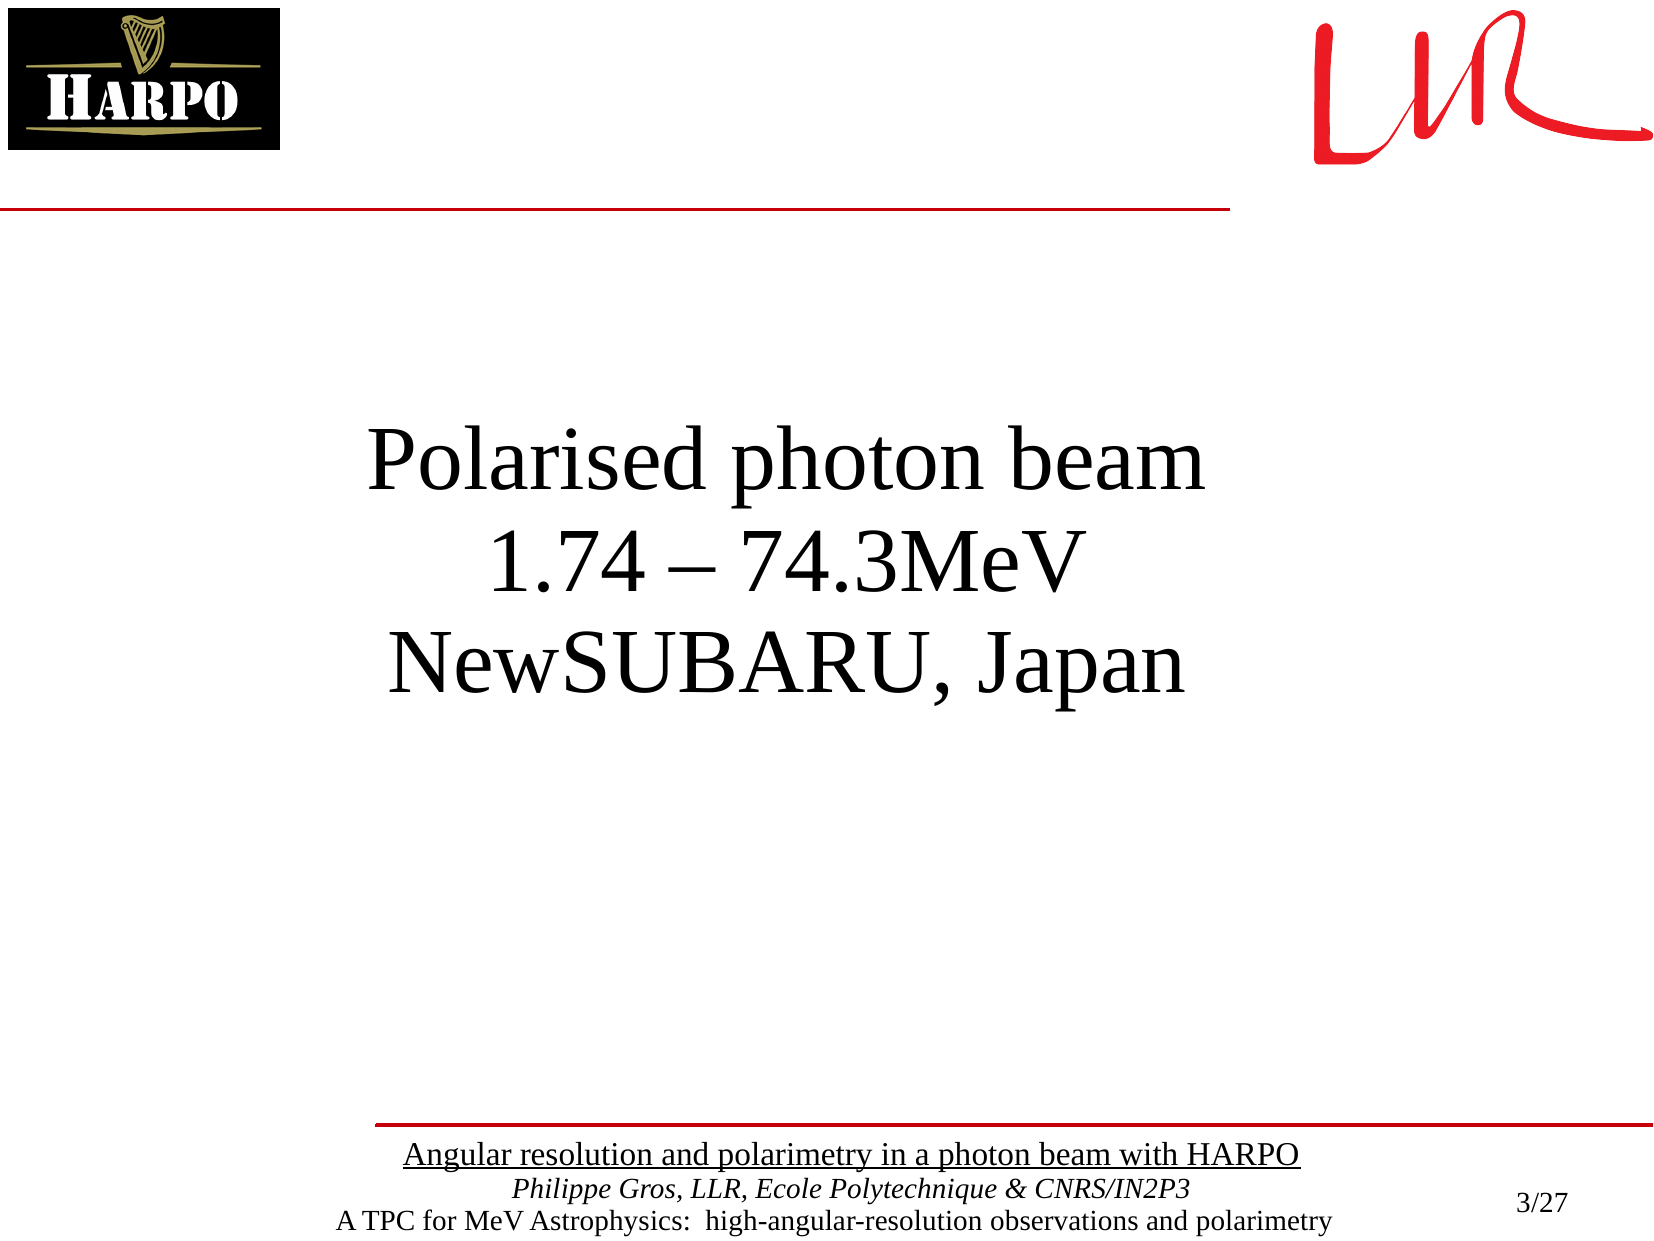

# Polarised photon beam 1.74 – 74.3MeV NewSUBARU, Japan
3